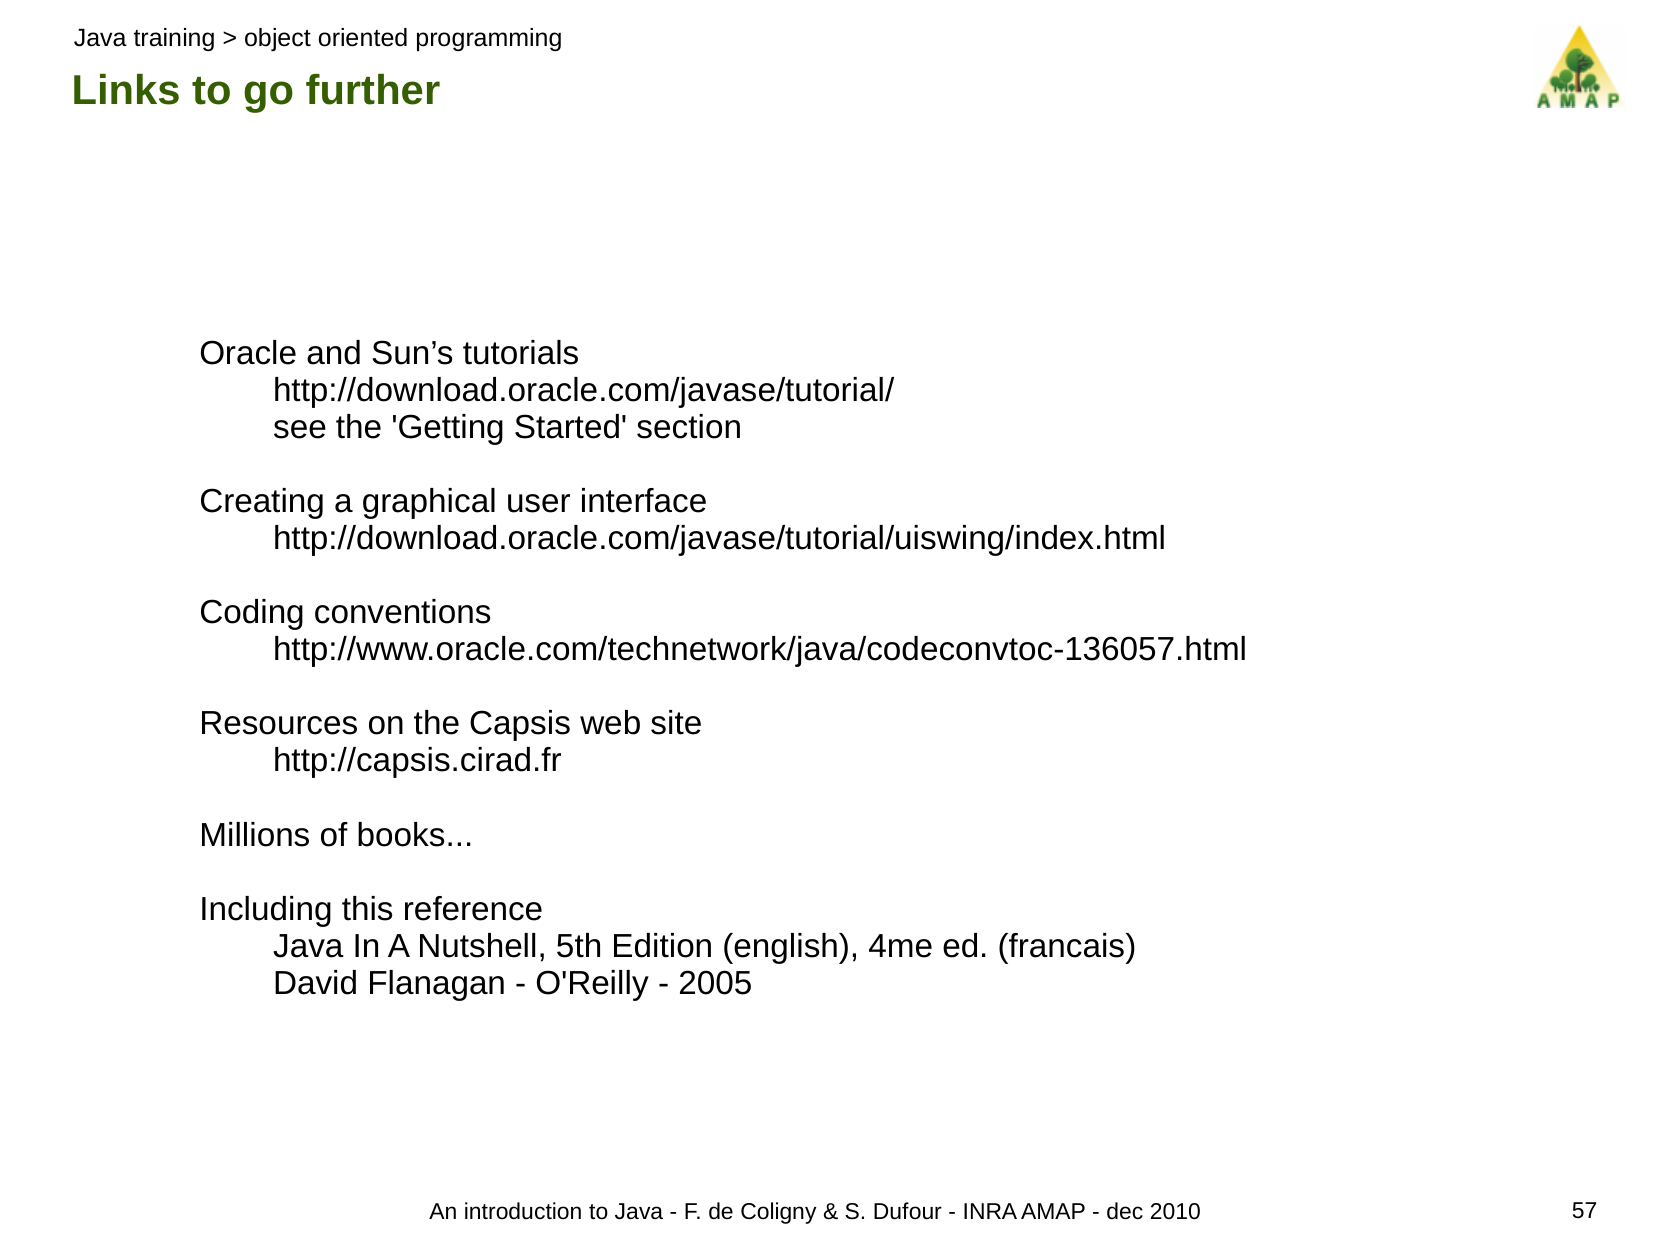

Java training > object oriented programming
Links to go further
Oracle and Sun’s tutorials
	http://download.oracle.com/javase/tutorial/
	see the 'Getting Started' section
Creating a graphical user interface
	http://download.oracle.com/javase/tutorial/uiswing/index.html
Coding conventions
	http://www.oracle.com/technetwork/java/codeconvtoc-136057.html
Resources on the Capsis web site
	http://capsis.cirad.fr
Millions of books...
Including this reference
	Java In A Nutshell, 5th Edition (english), 4me ed. (francais)
	David Flanagan - O'Reilly - 2005
57